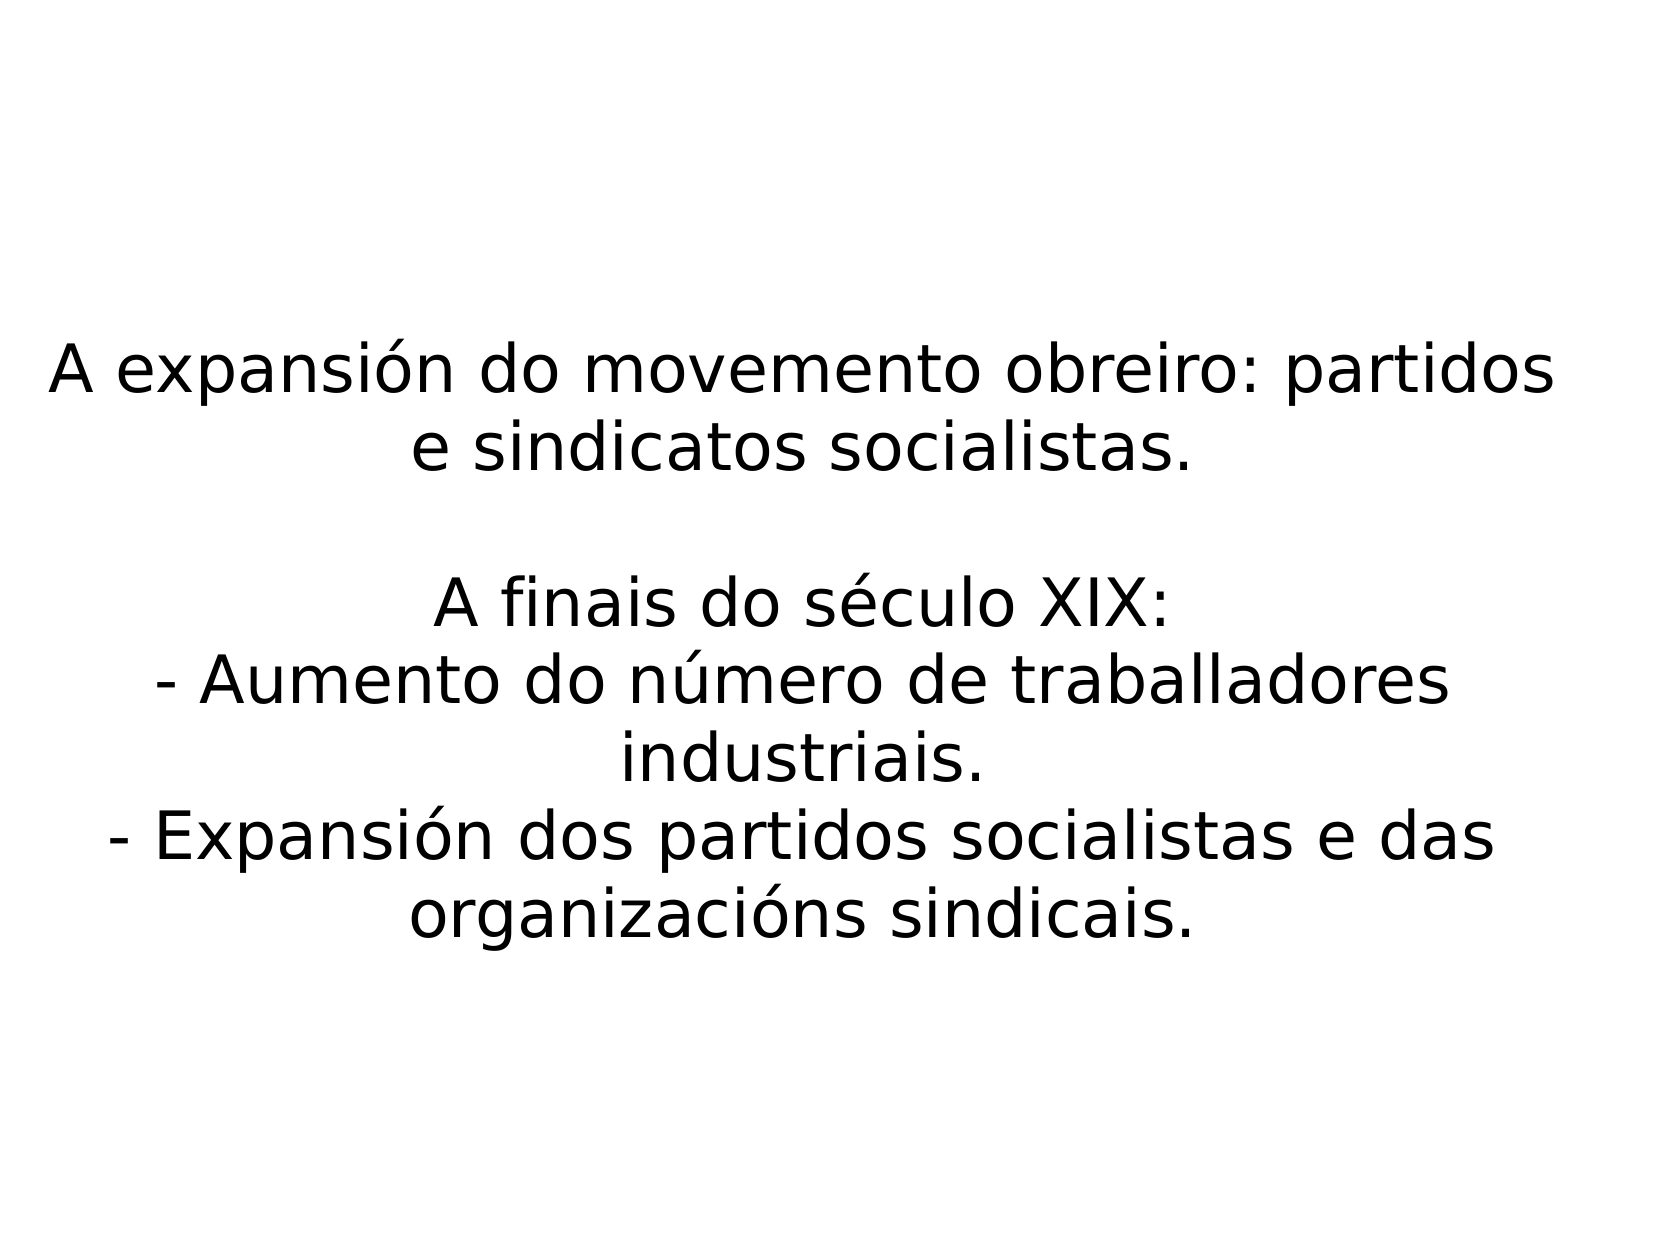

A expansión do movemento obreiro: partidos e sindicatos socialistas.
A finais do século XIX:
- Aumento do número de traballadores industriais.
- Expansión dos partidos socialistas e das organizacións sindicais.